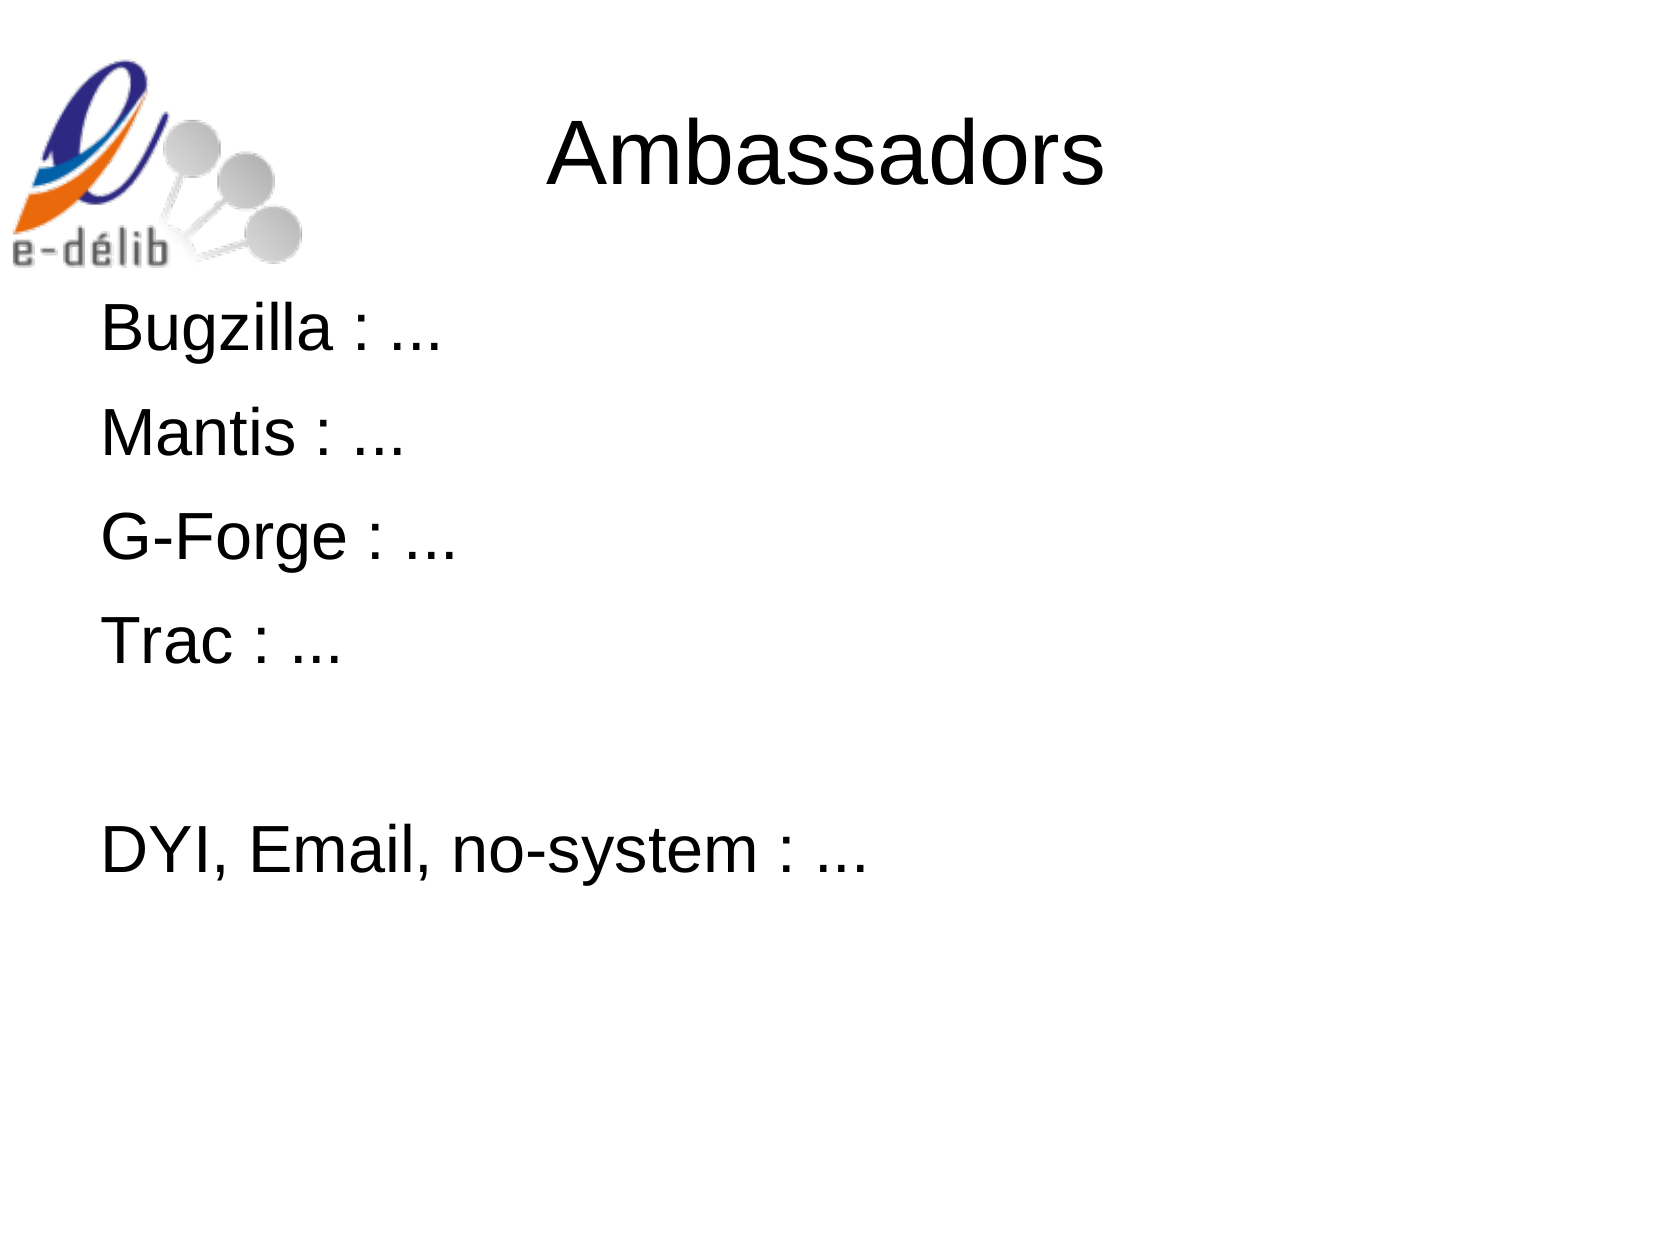

# Ambassadors
Bugzilla : ...
Mantis : ...
G-Forge : ...
Trac : ...
DYI, Email, no-system : ...